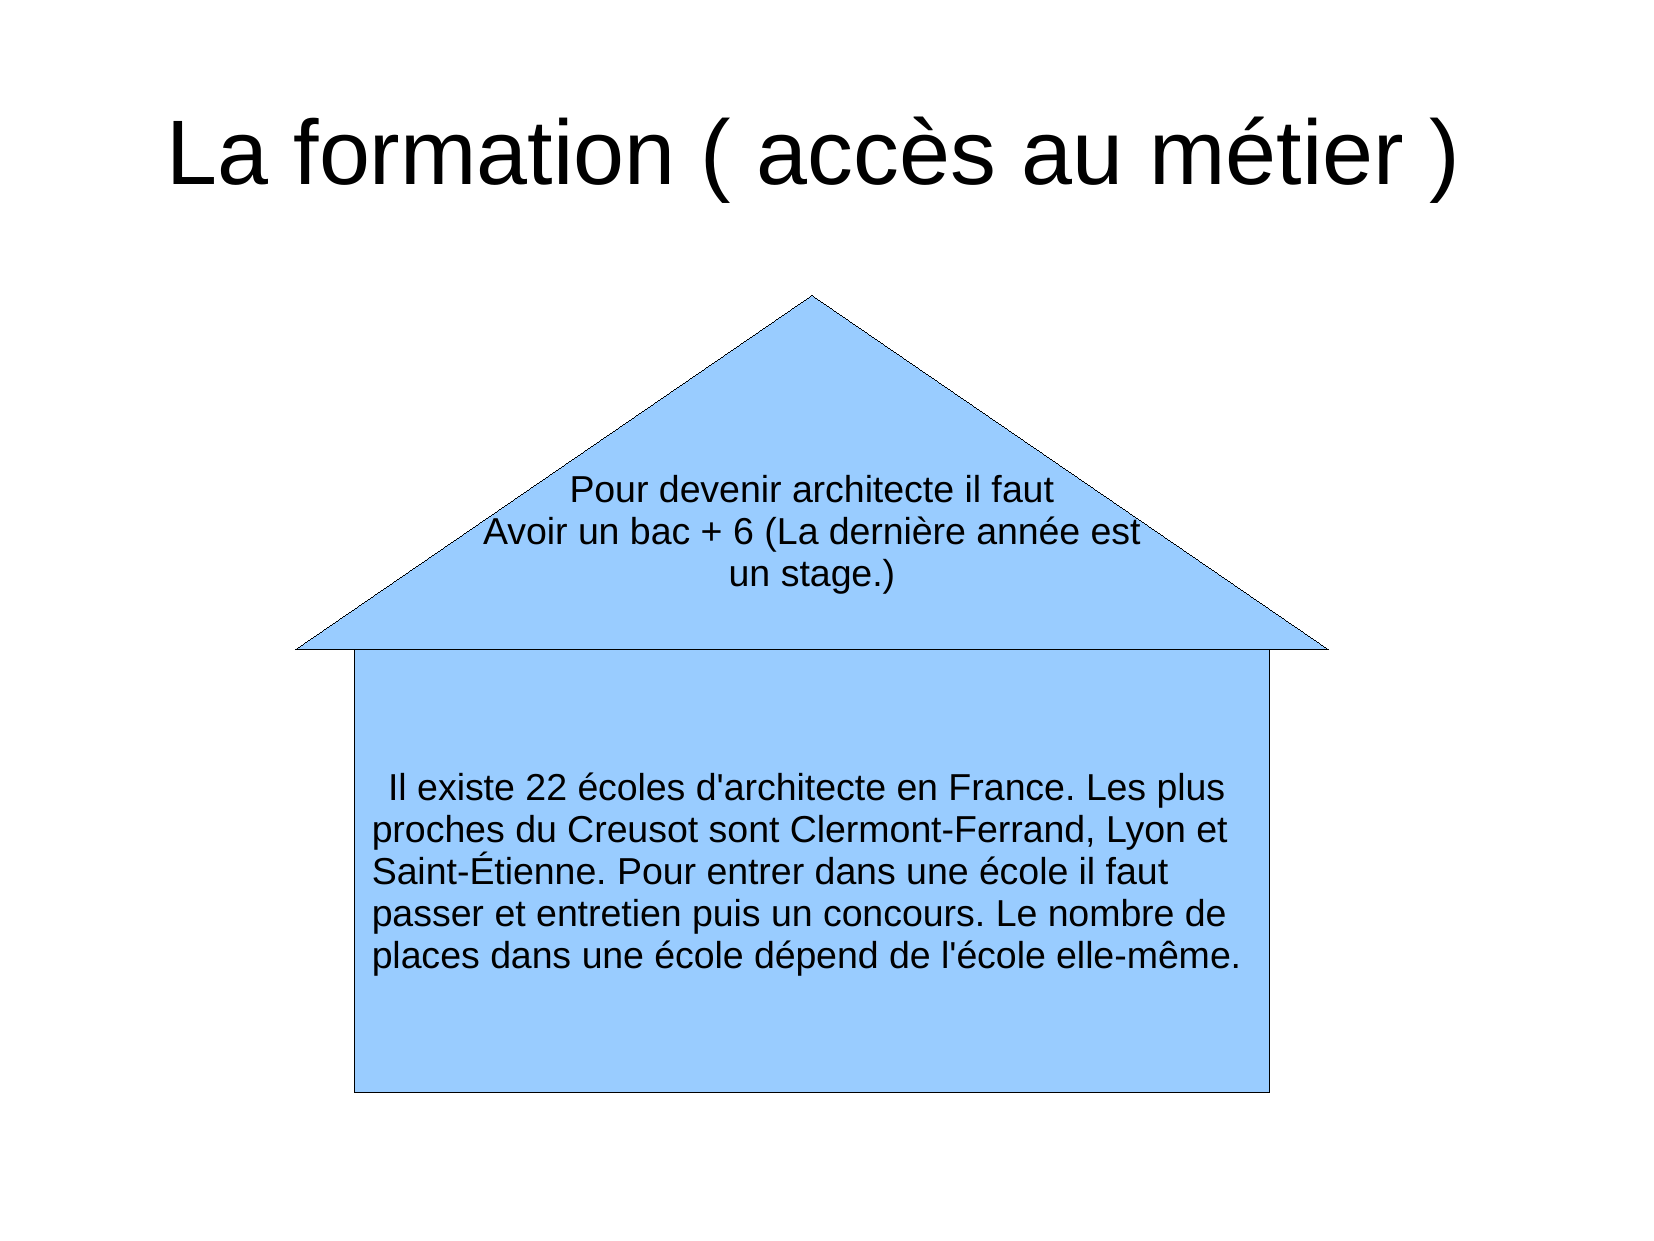

# La formation ( accès au métier )
Pour devenir architecte il faut
Avoir un bac + 6 (La dernière année est
un stage.)
Il existe 22 écoles d'architecte en France. Les plus
proches du Creusot sont Clermont-Ferrand, Lyon et
Saint-Étienne. Pour entrer dans une école il faut
passer et entretien puis un concours. Le nombre de
places dans une école dépend de l'école elle-même.